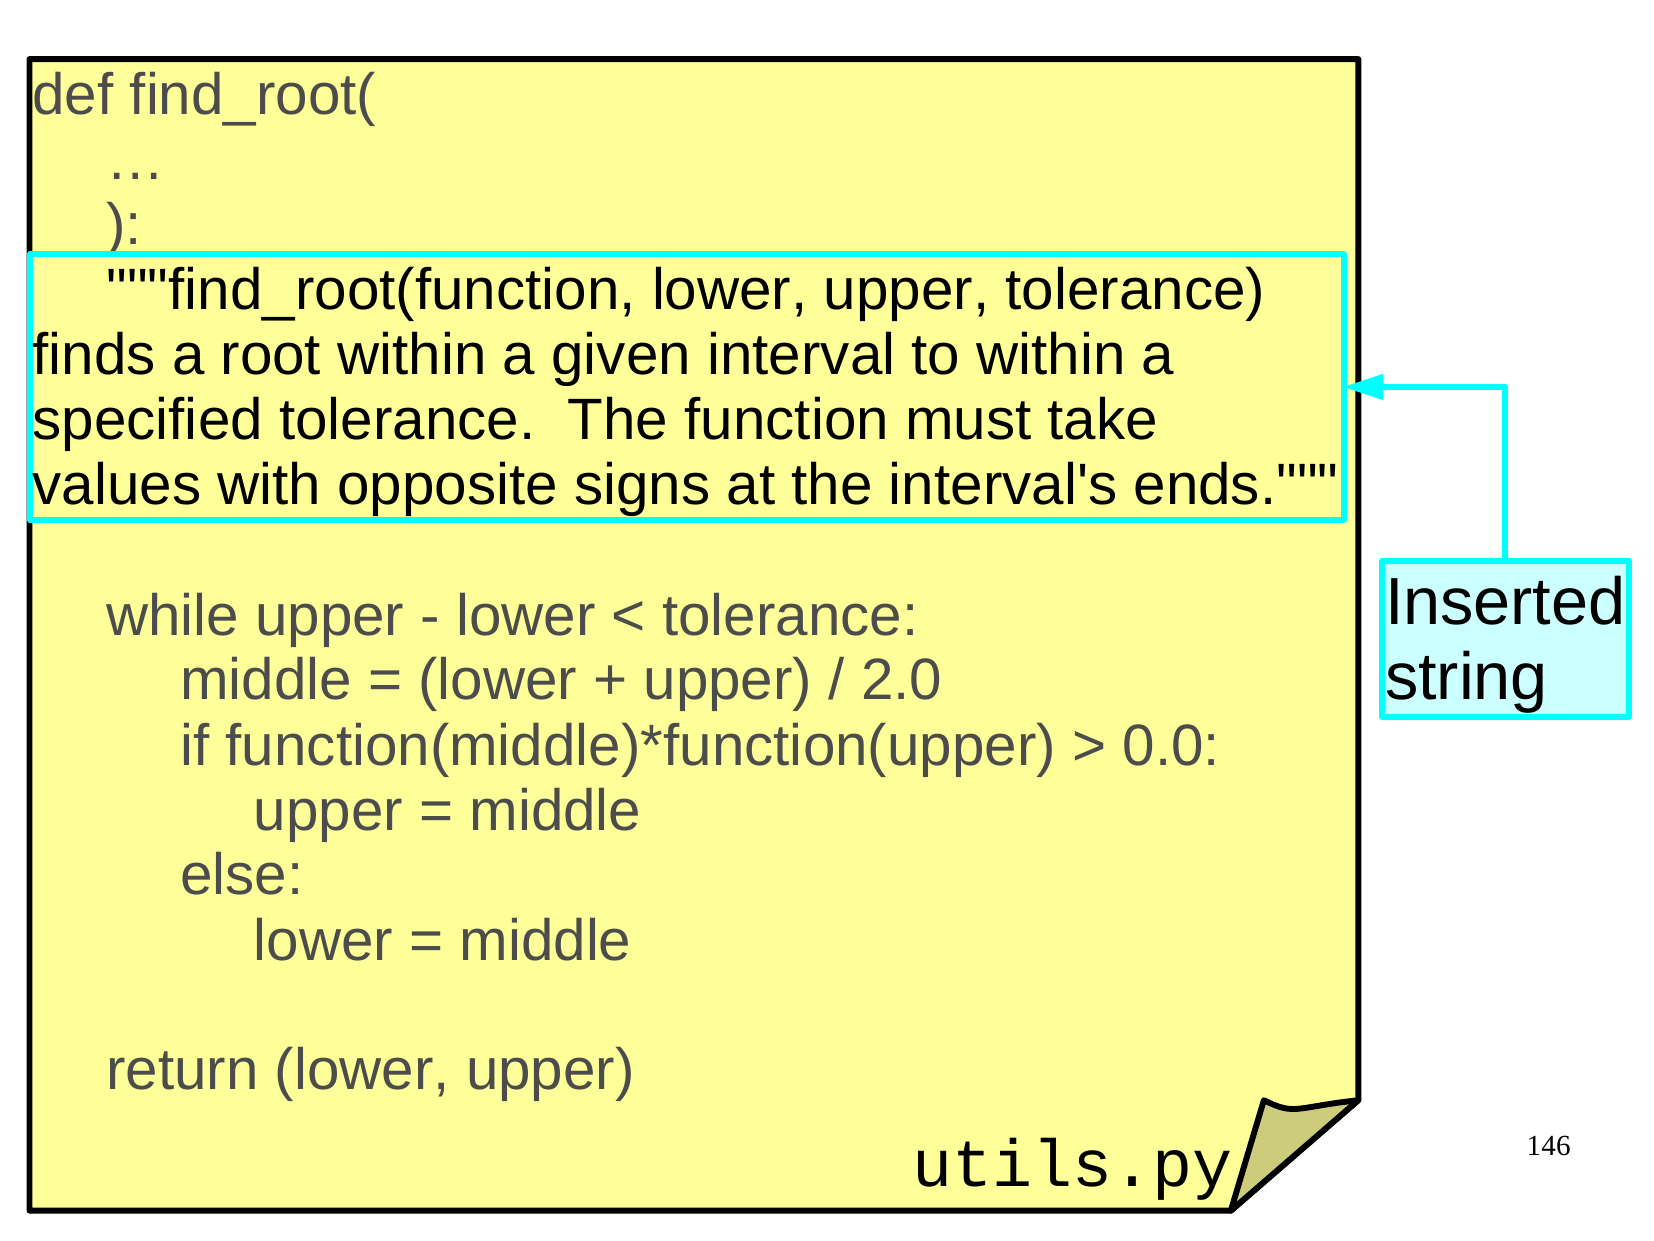

def find_root(
	…
	):
	while upper - lower < tolerance:
		middle = (lower + upper) / 2.0
		if function(middle)*function(upper) > 0.0:
			upper = middle
		else:
			lower = middle
	return (lower, upper)
	"""find_root(function, lower, upper, tolerance)
finds a root within a given interval to within a
specified tolerance. The function must take
values with opposite signs at the interval's ends."""
Inserted
string
utils.py
146